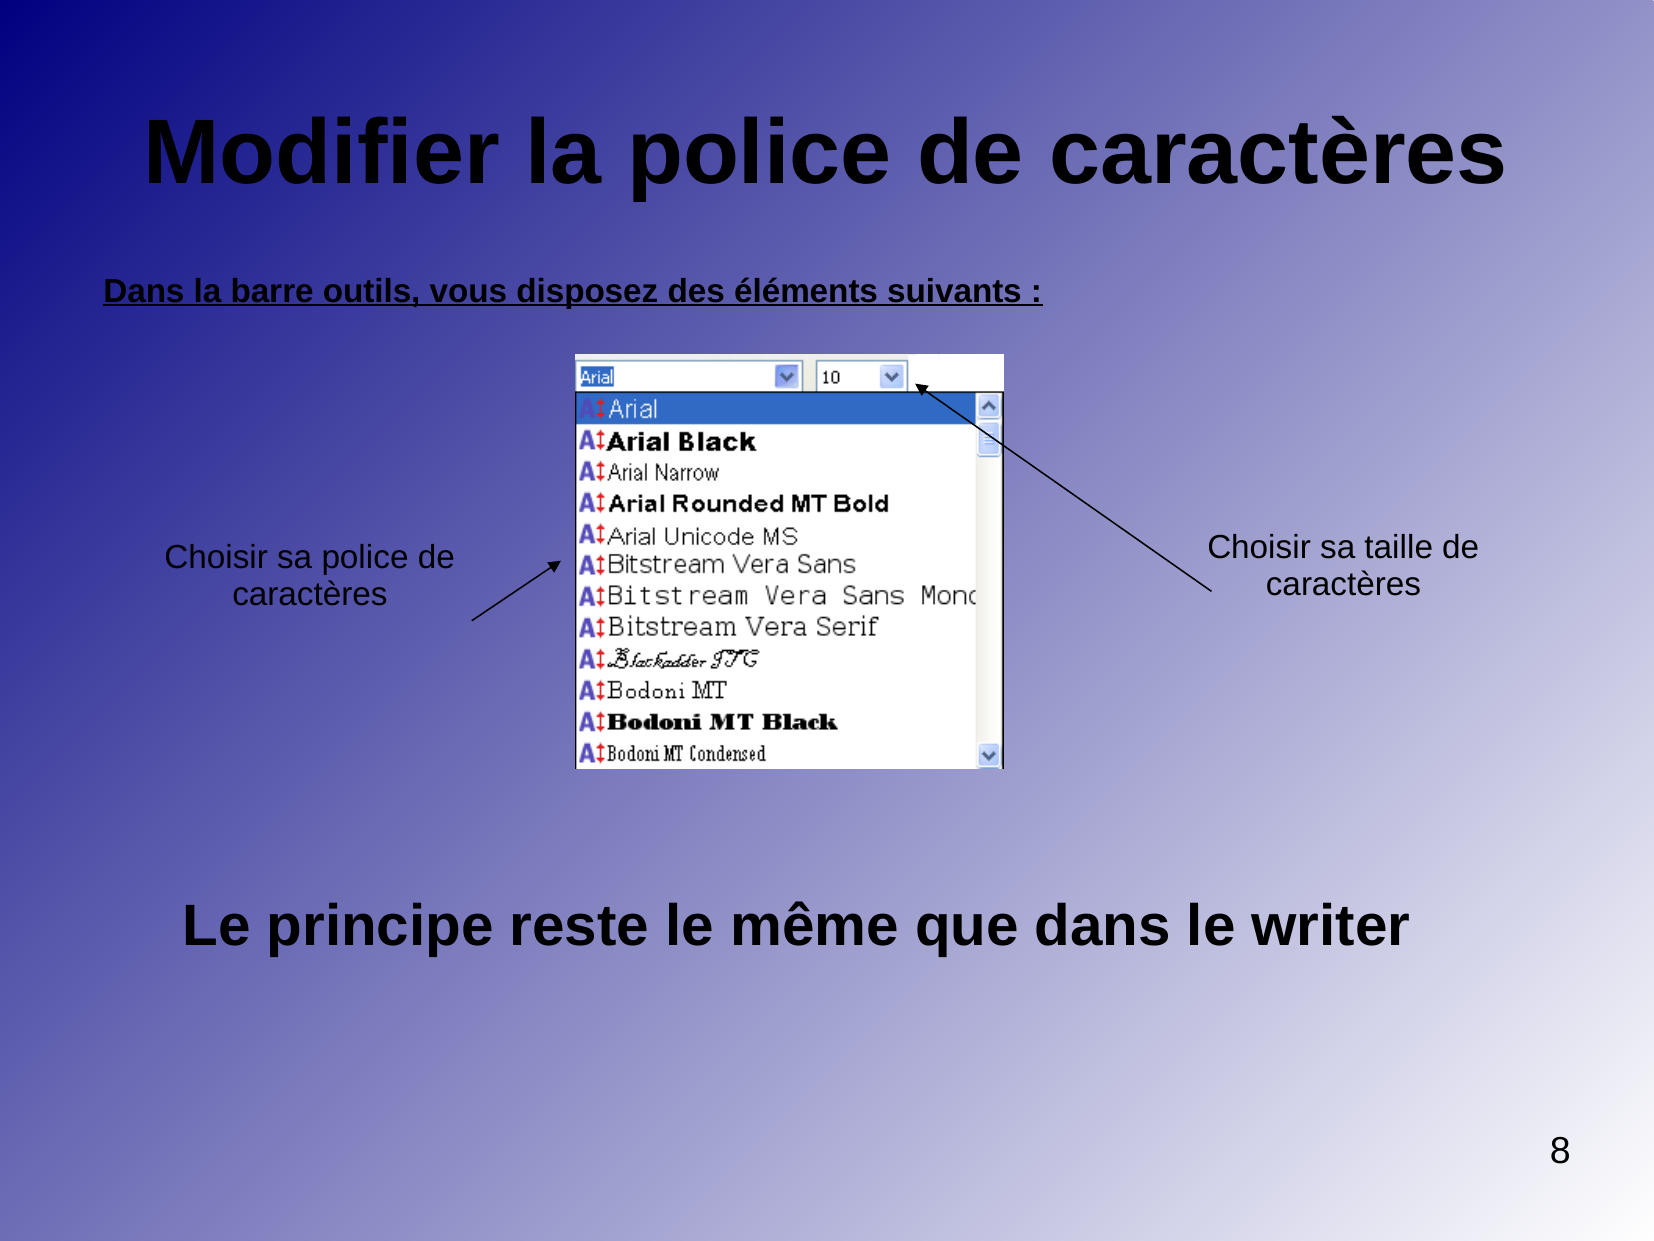

# Modifier la police de caractères
Dans la barre outils, vous disposez des éléments suivants :
Choisir sa taille de caractères
Choisir sa police de caractères
Le principe reste le même que dans le writer
8